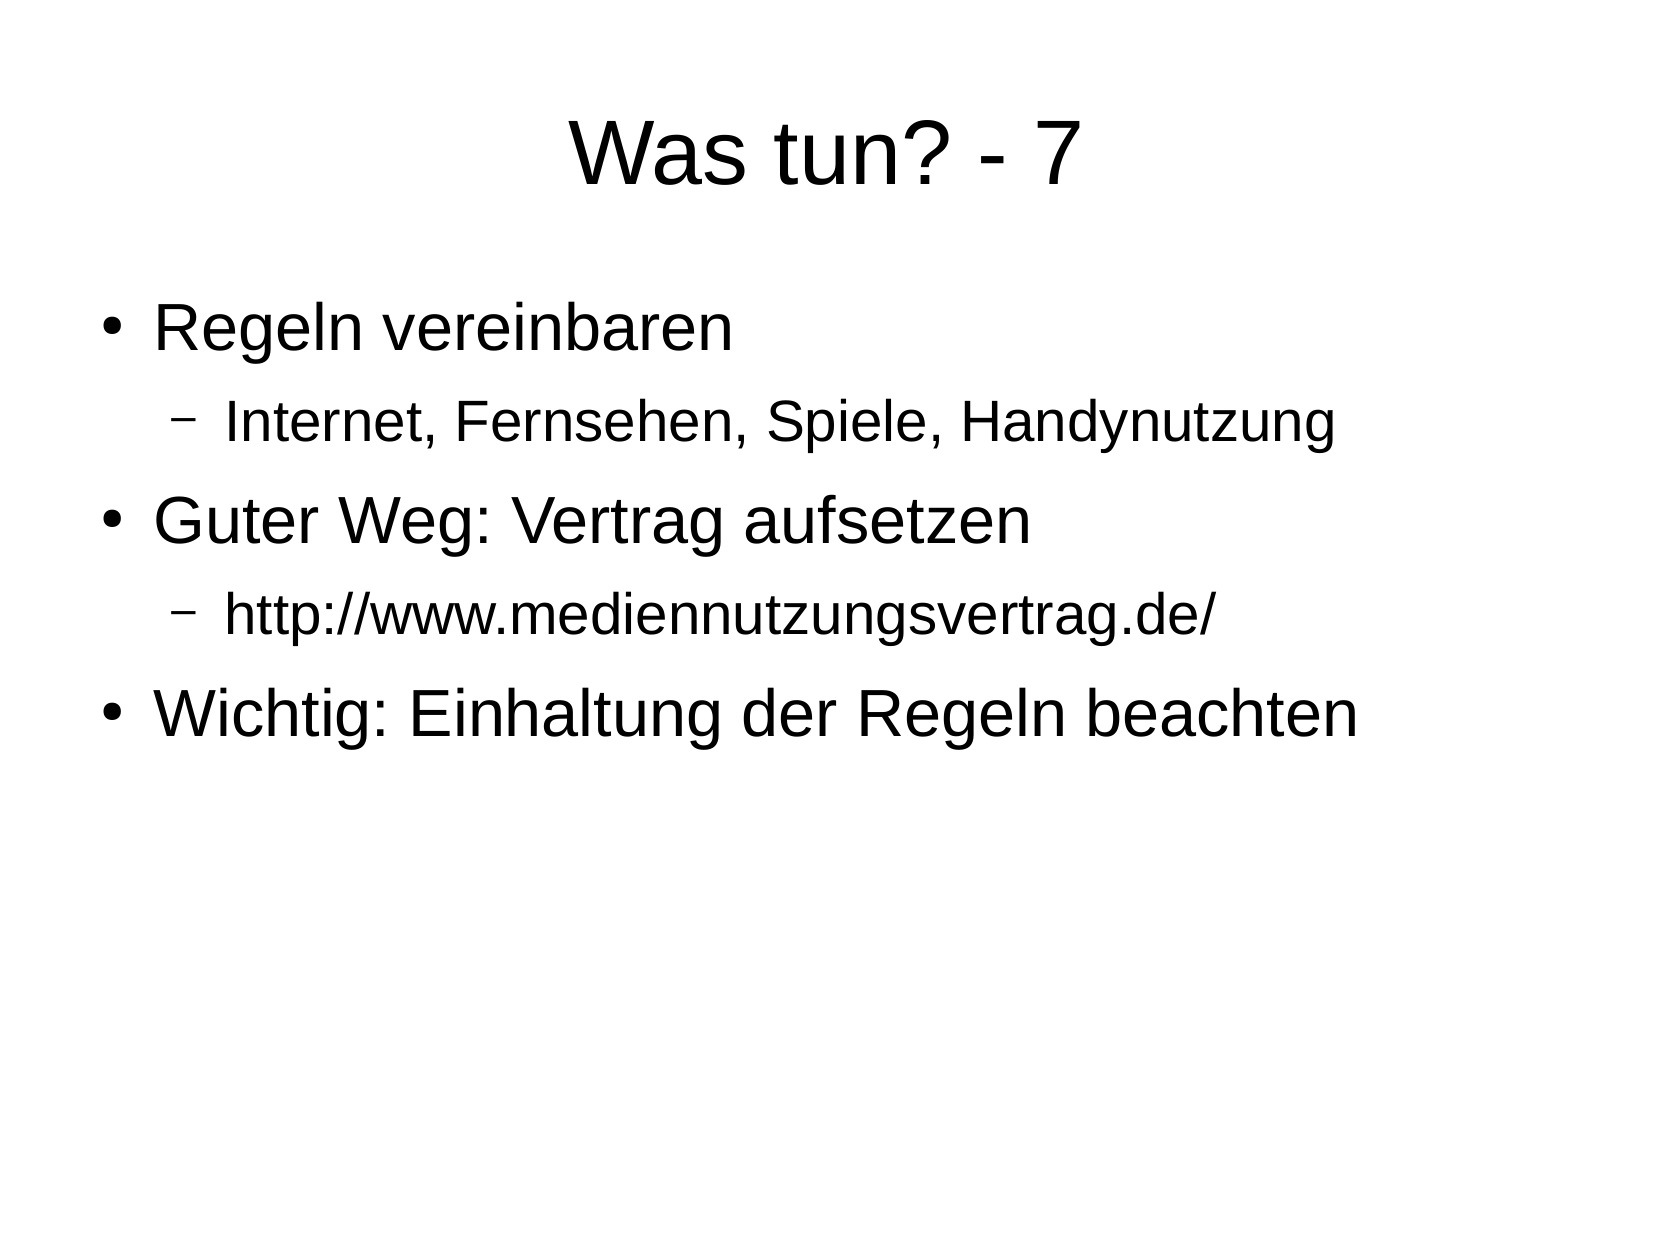

# Was tun? - 7
Regeln vereinbaren
Internet, Fernsehen, Spiele, Handynutzung
Guter Weg: Vertrag aufsetzen
http://www.mediennutzungsvertrag.de/
Wichtig: Einhaltung der Regeln beachten